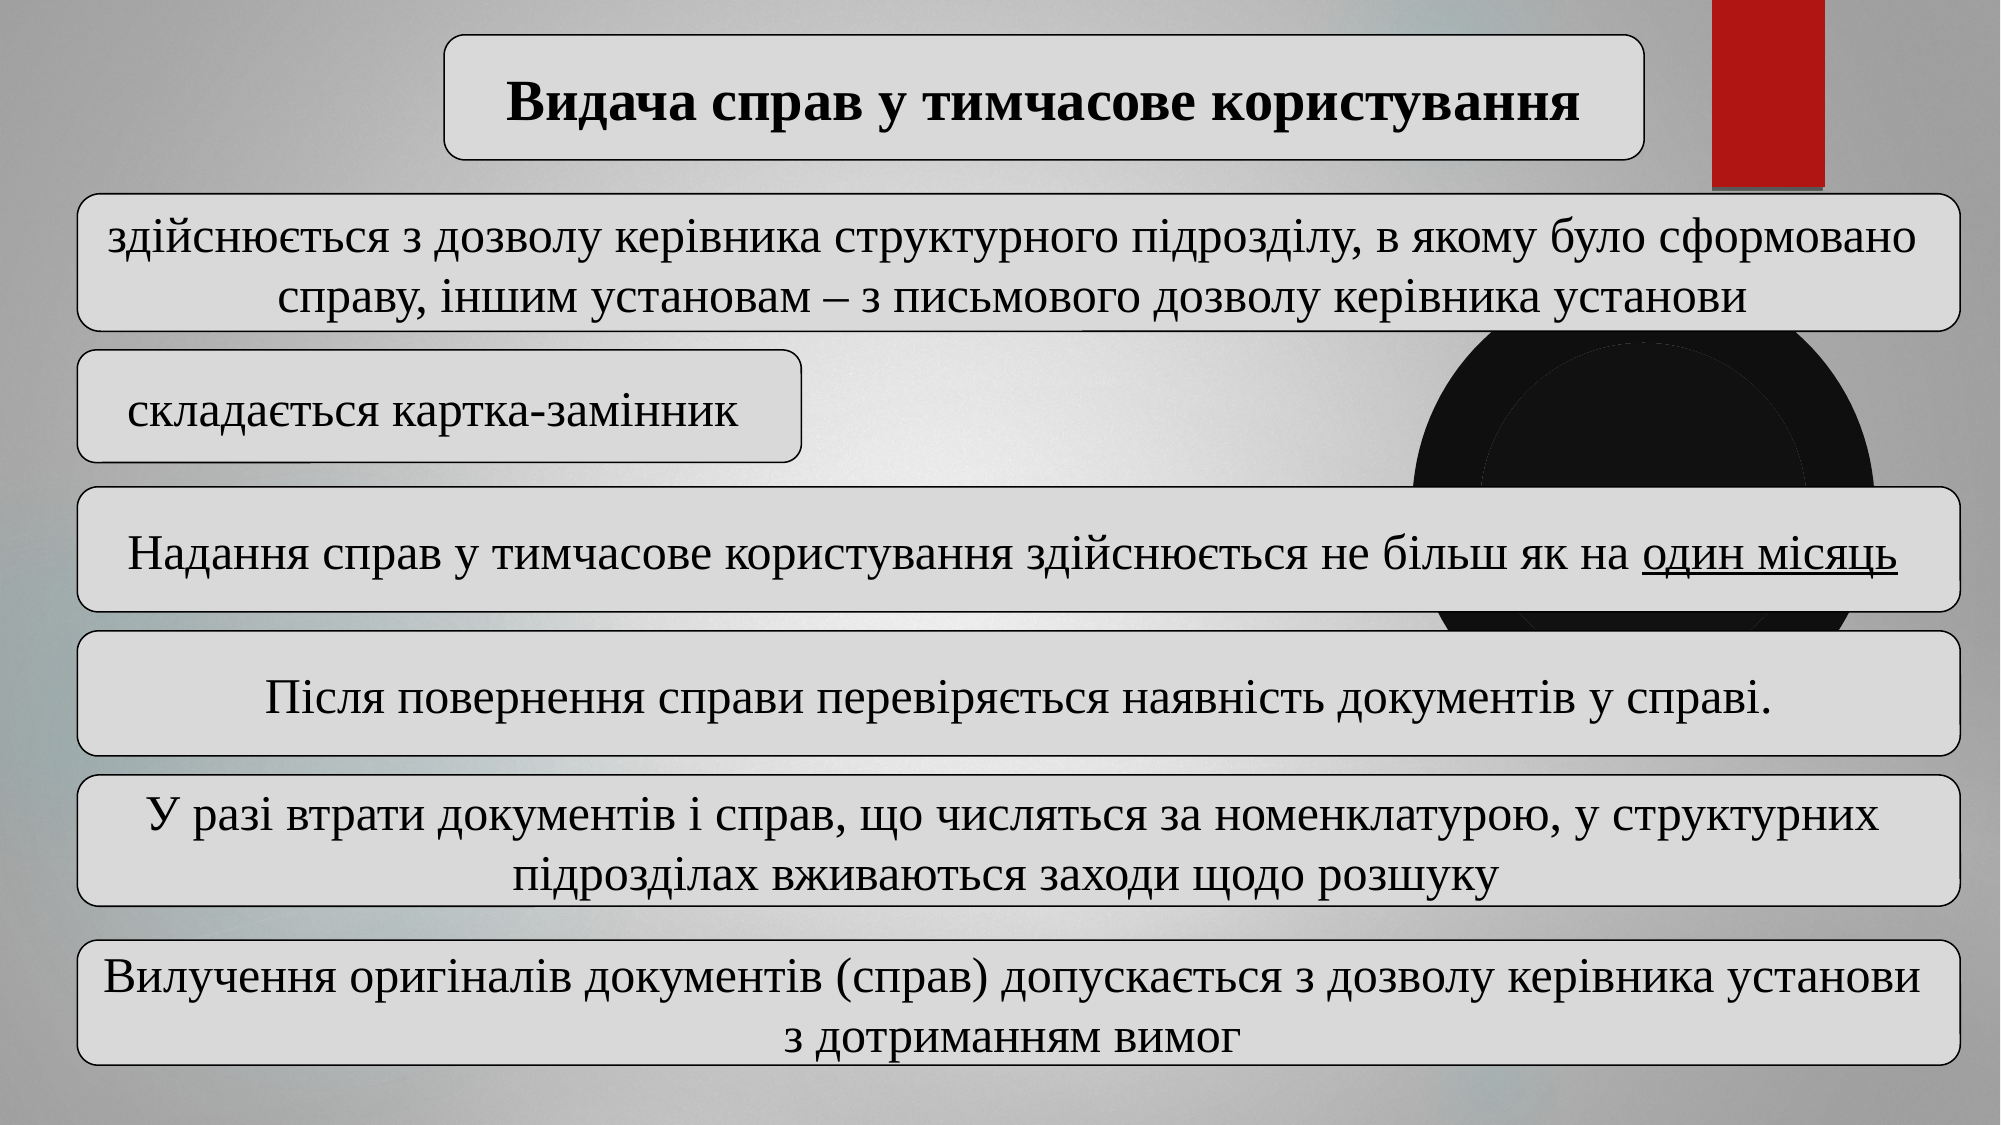

Видача справ у тимчасове користування
здійснюється з дозволу керівника структурного підрозділу, в якому було сформовано
справу, іншим установам – з письмового дозволу керівника установи
складається картка-замінник
Надання справ у тимчасове користування здійснюється не більш як на один місяць
Після повернення справи перевіряється наявність документів у справі.
У разі втрати документів і справ, що числяться за номенклатурою, у структурних
підрозділах вживаються заходи щодо розшуку
Вилучення оригіналів документів (справ) допускається з дозволу керівника установи
з дотриманням вимог